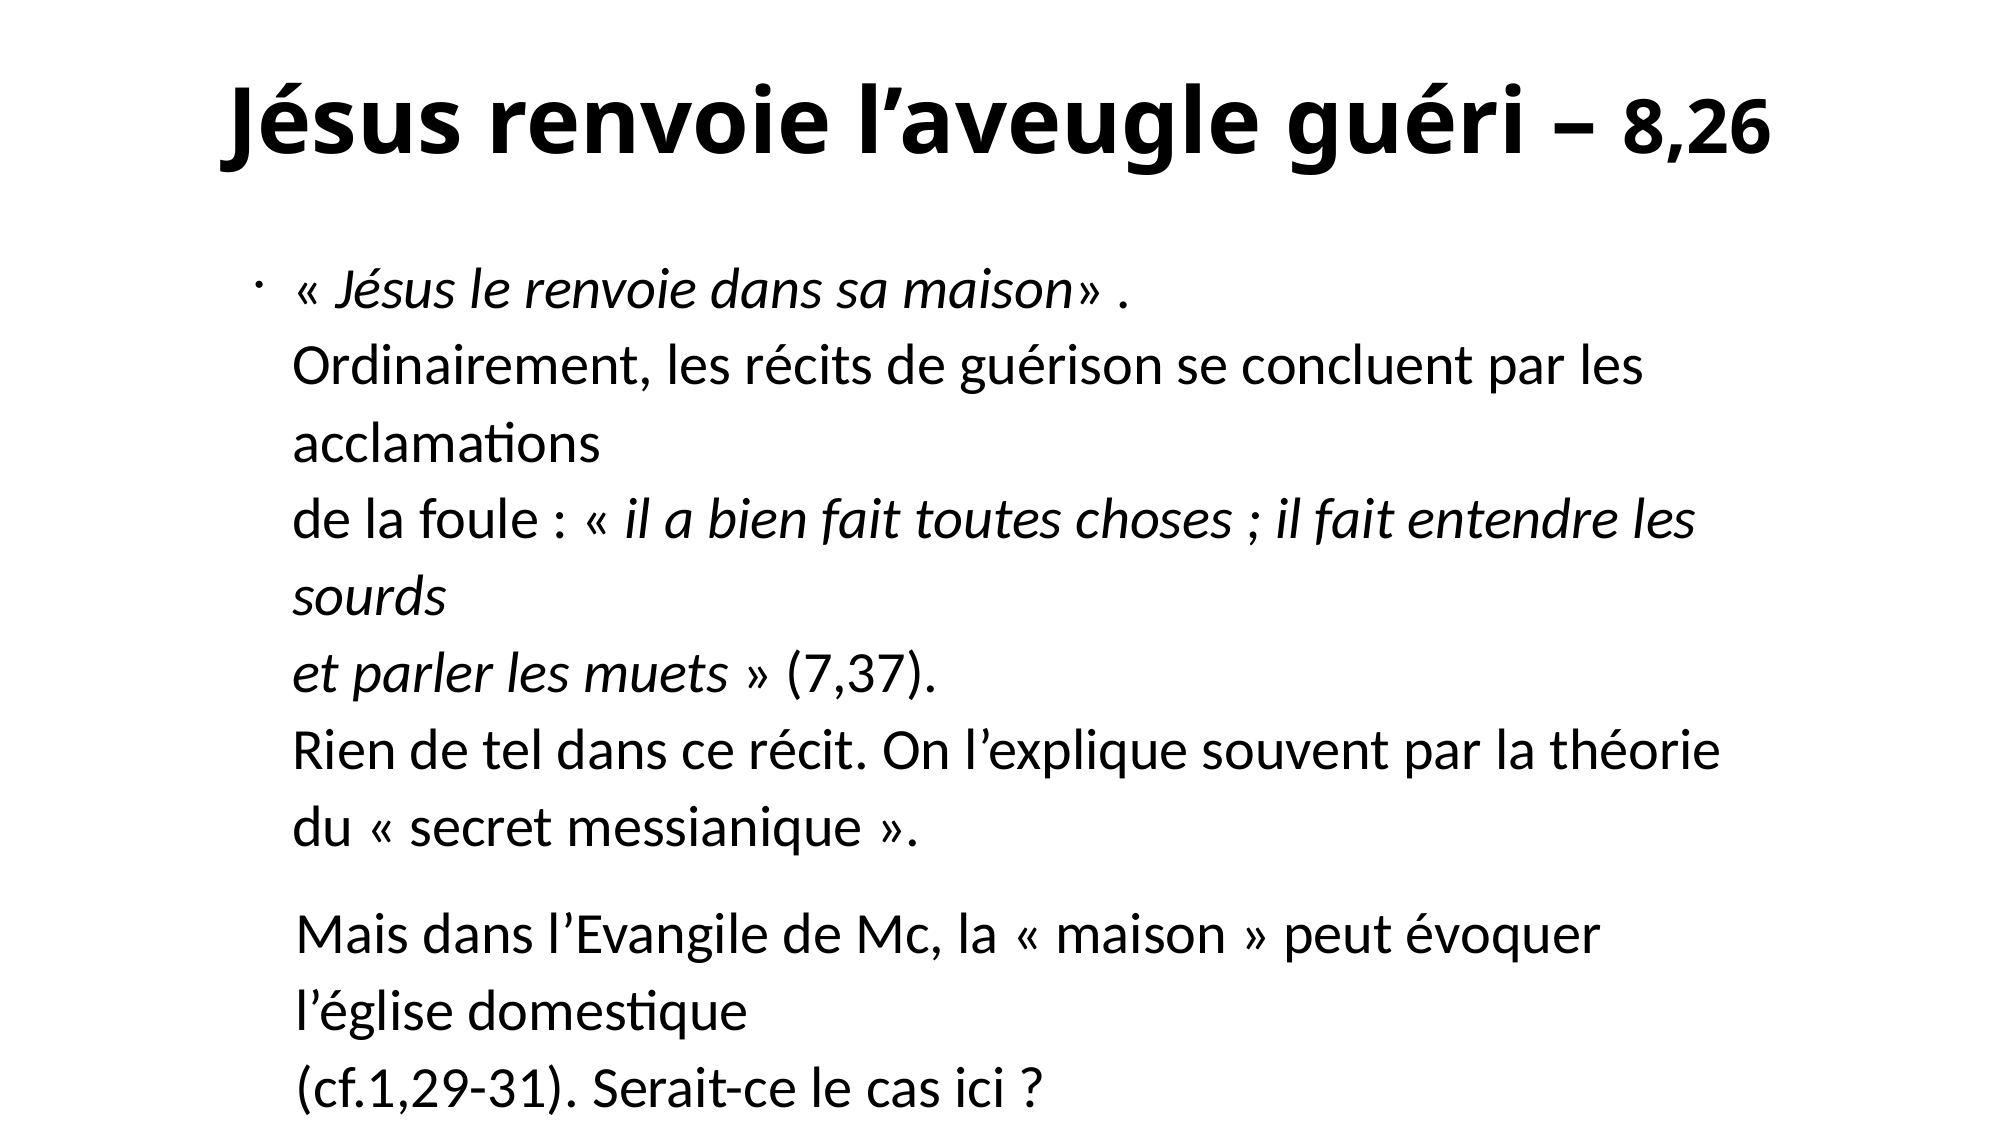

# Jésus renvoie l’aveugle guéri – 8,26
« Jésus le renvoie dans sa maison» .
Ordinairement, les récits de guérison se concluent par les acclamations
de la foule : « il a bien fait toutes choses ; il fait entendre les sourds
et parler les muets » (7,37).
Rien de tel dans ce récit. On l’explique souvent par la théorie
du « secret messianique ».
Mais dans l’Evangile de Mc, la « maison » peut évoquer l’église domestique
(cf.1,29-31). Serait-ce le cas ici ?
Jésus ajoute : « n’entre même pas dans le village».
Comment interpréter cette ultime recommandation ?
	- pour manifester qu’il n’a plus besoin de mendier pour vivre ?
	- pour que, rentré dans sa maison, il médite sur le don
 qui lui a été fait et y réponde par une vie nouvelle?
	- parce qu’il a vu un aspect du mystère de la personne de Jésus
 auquel on ne peut accéder qu’en suivant un chemin analogue au sien ?